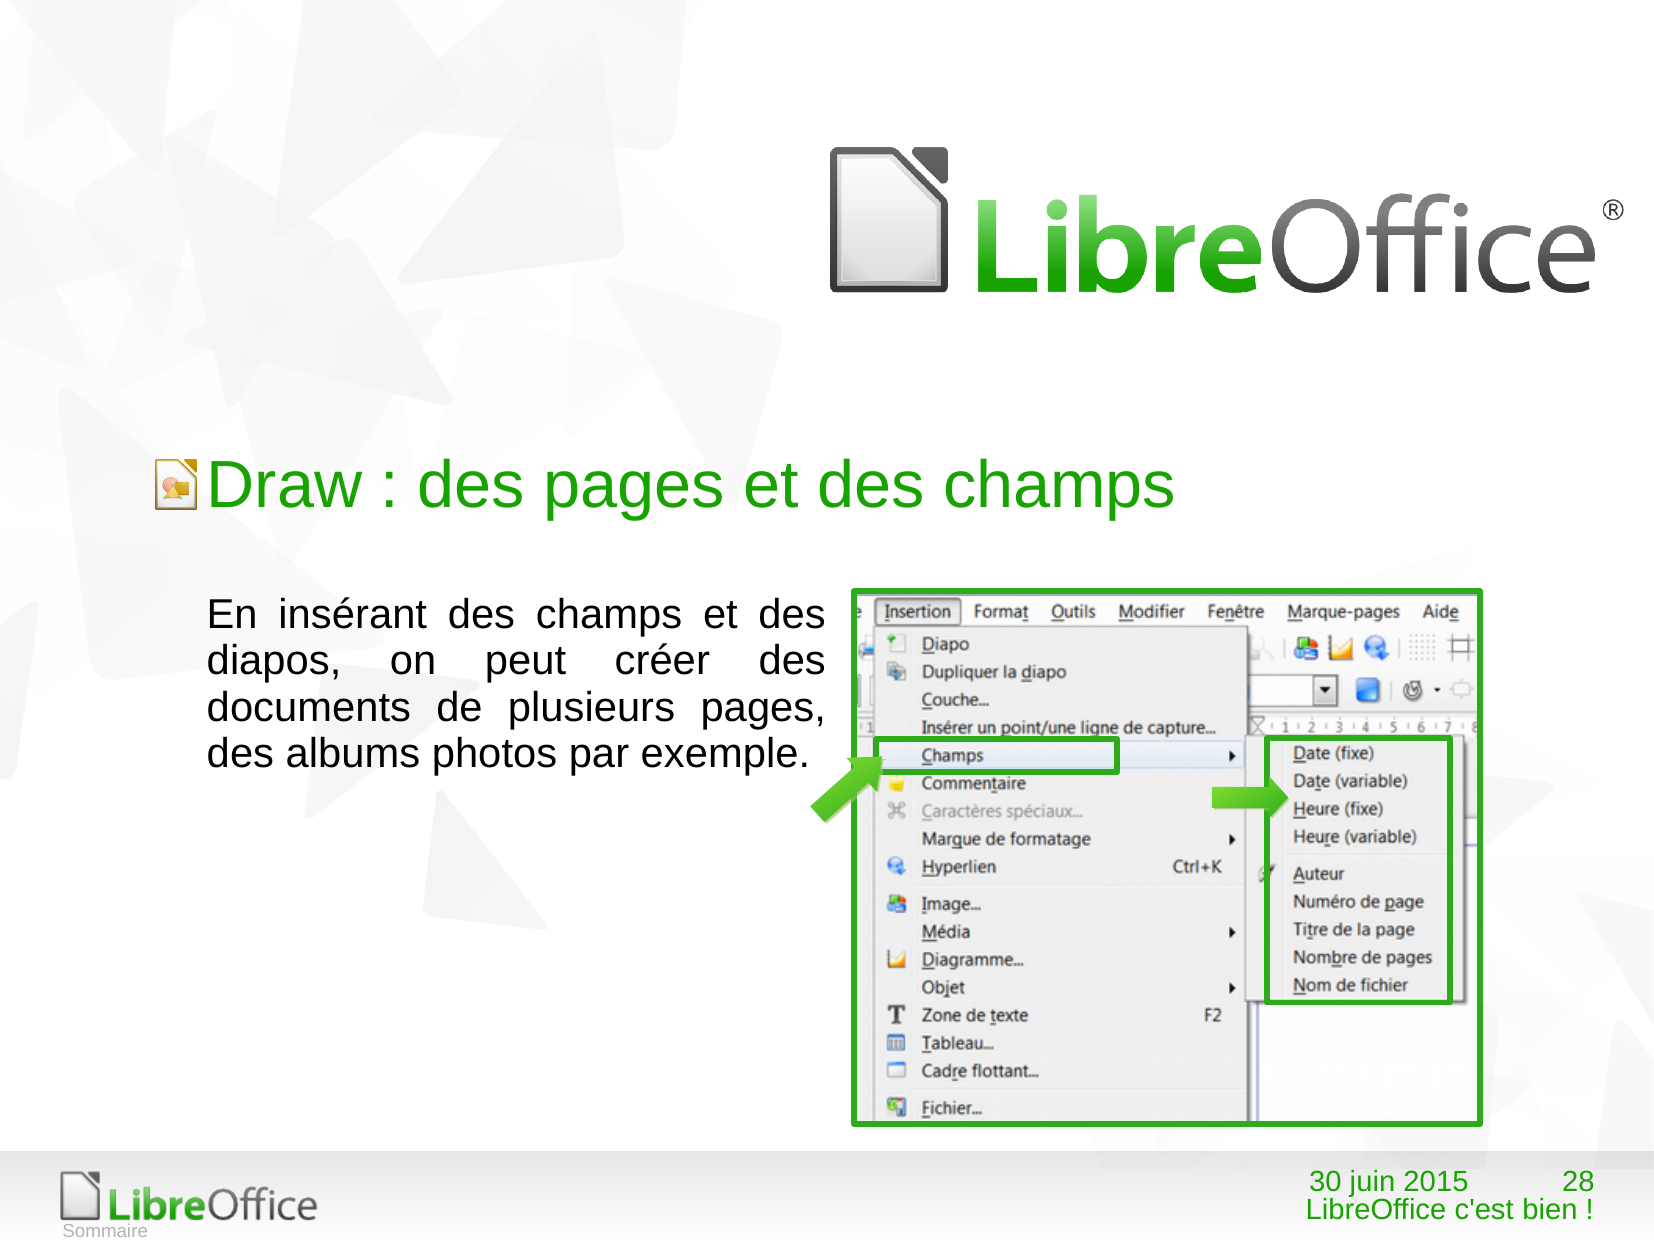

# Draw : des pages et des champs
En insérant des champs et des diapos, on peut créer des documents de plusieurs pages, des albums photos par exemple.
30 juin 2015
28
LibreOffice c'est bien !